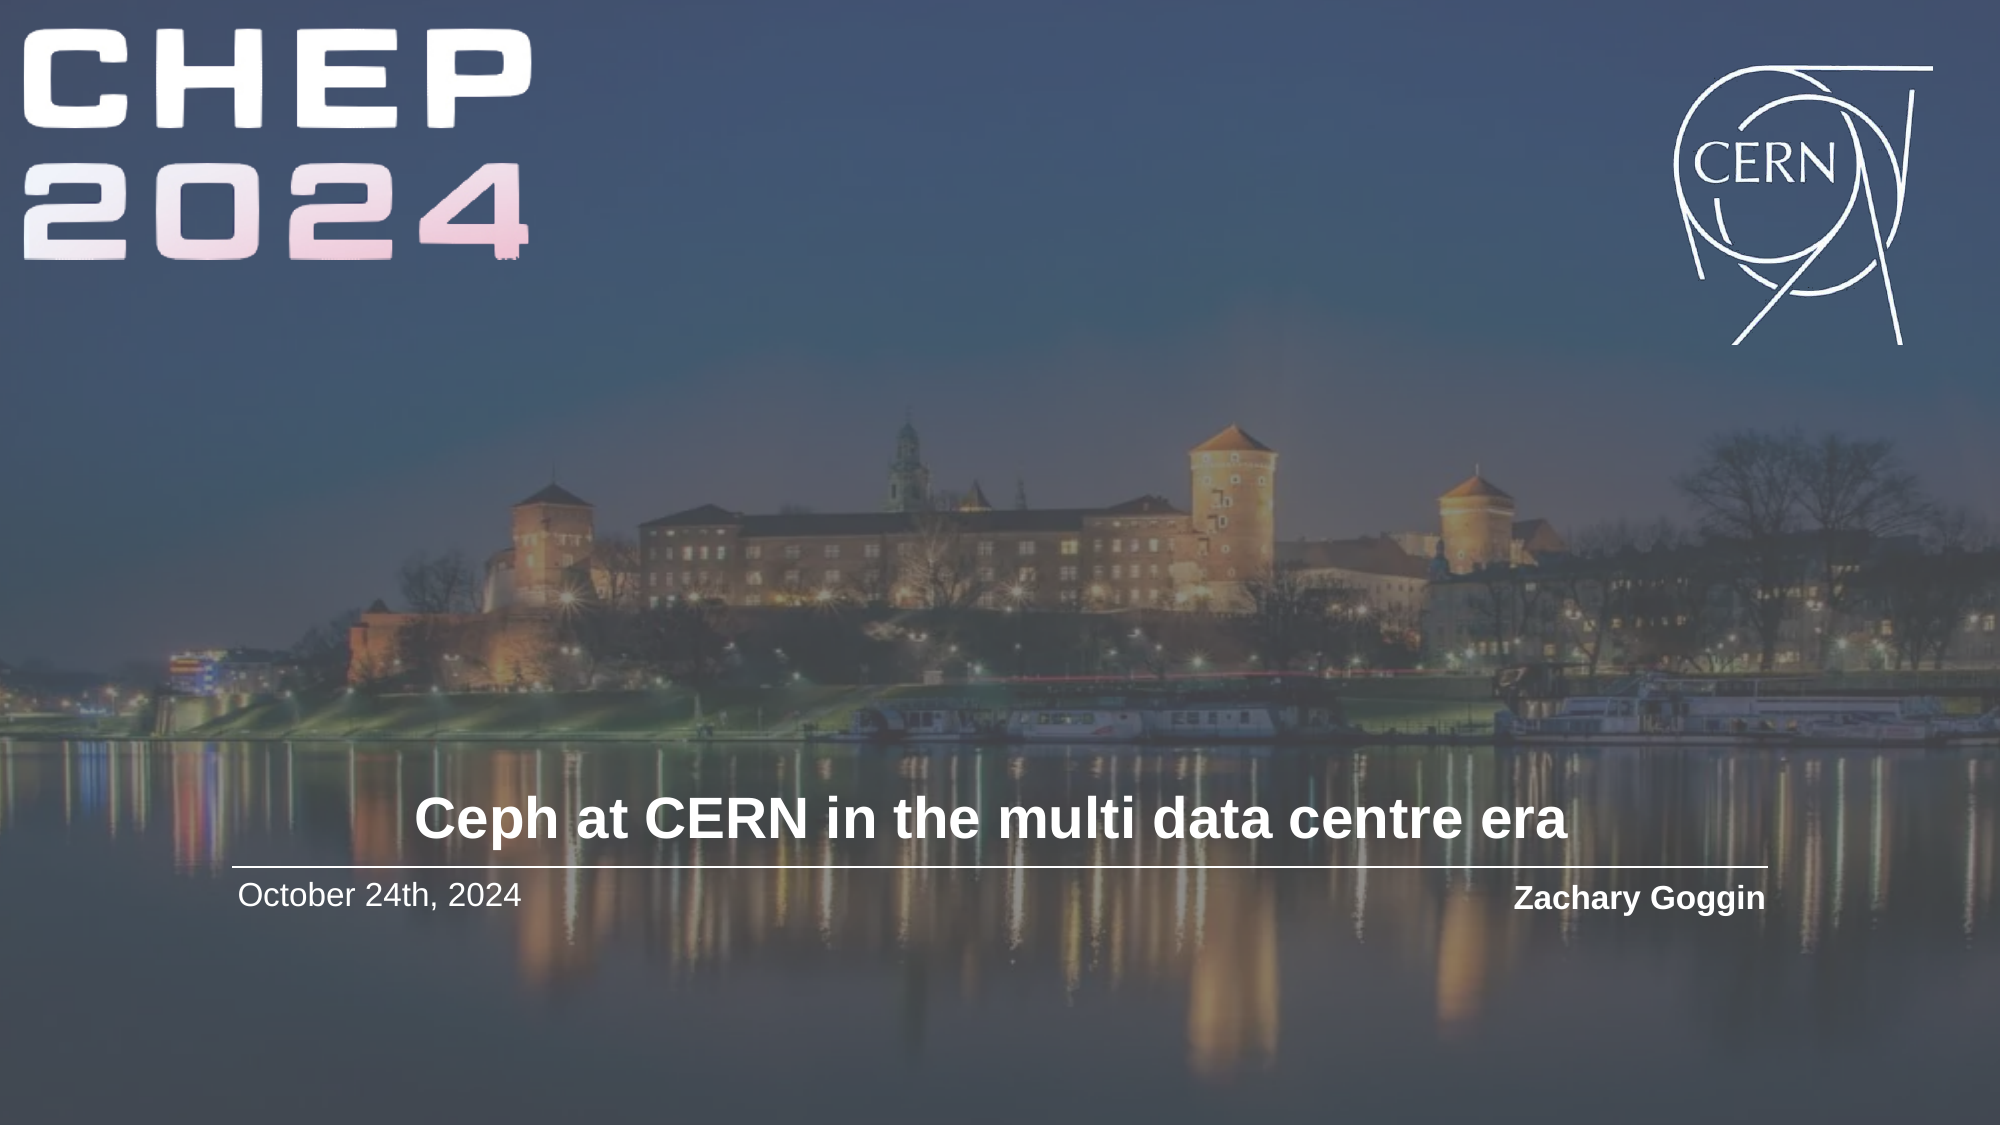

Ceph at CERN in the multi data centre era
October 24th, 2024
Zachary Goggin